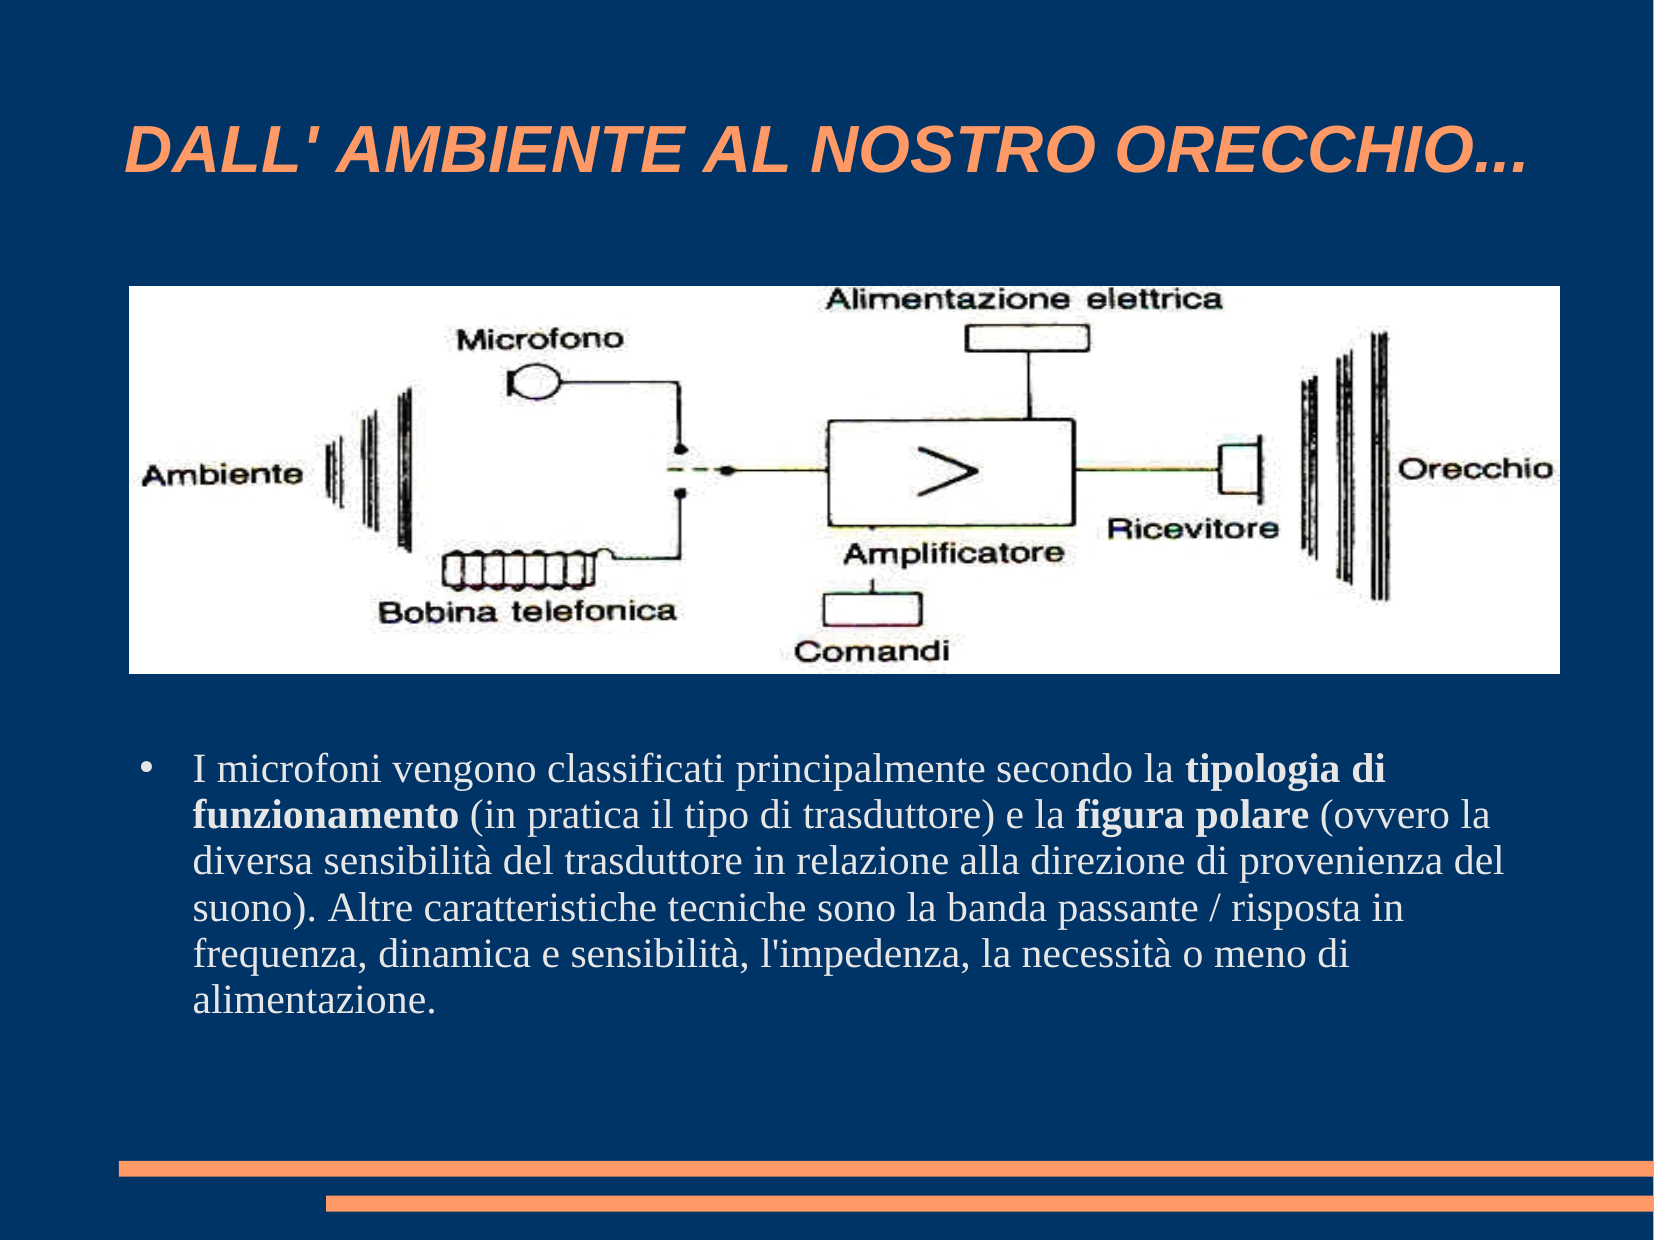

# DALL' AMBIENTE AL NOSTRO ORECCHIO...
I microfoni vengono classificati principalmente secondo la tipologia di funzionamento (in pratica il tipo di trasduttore) e la figura polare (ovvero la diversa sensibilità del trasduttore in relazione alla direzione di provenienza del suono). Altre caratteristiche tecniche sono la banda passante / risposta in frequenza, dinamica e sensibilità, l'impedenza, la necessità o meno di alimentazione.